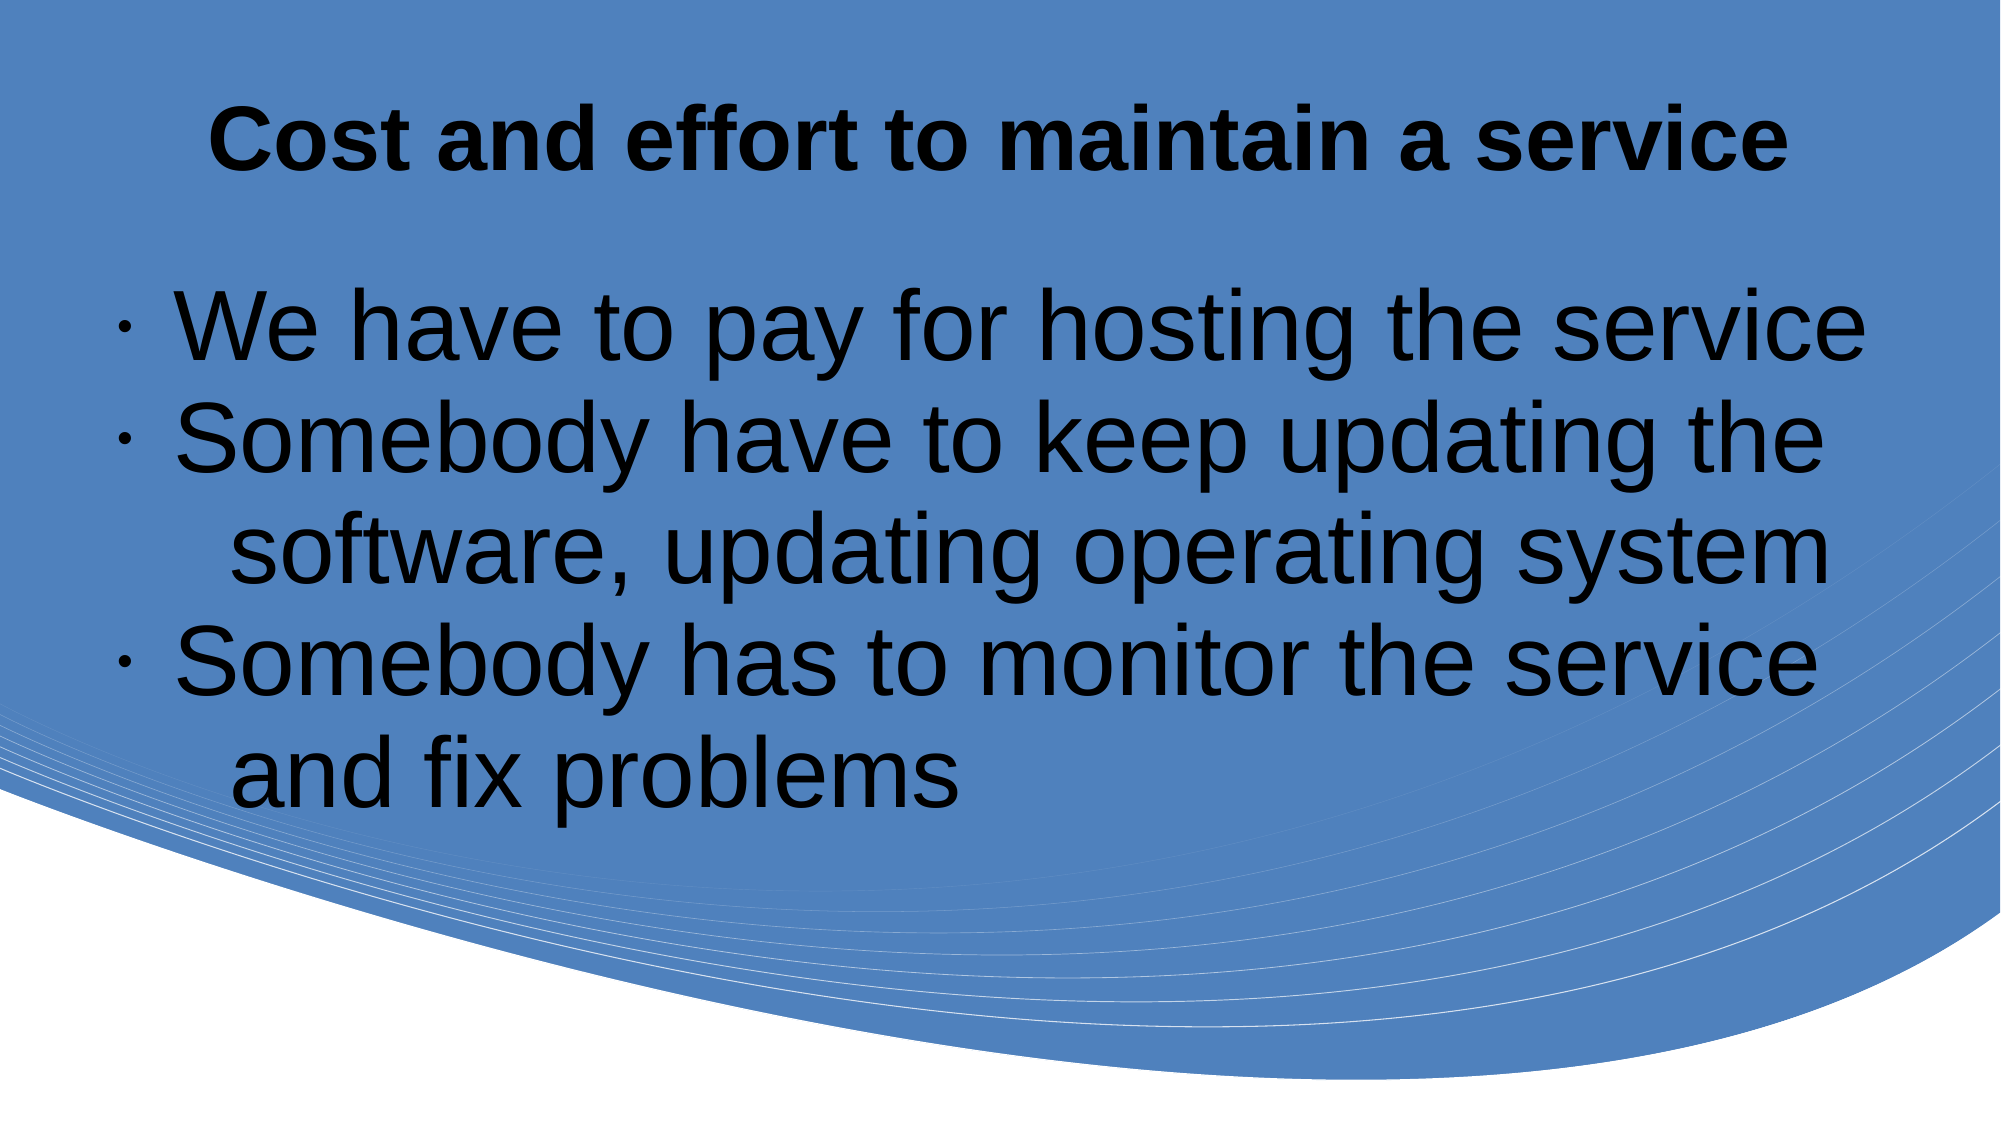

# Cost and effort to maintain a service
We have to pay for hosting the service
Somebody have to keep updating the software, updating operating system
Somebody has to monitor the service and fix problems